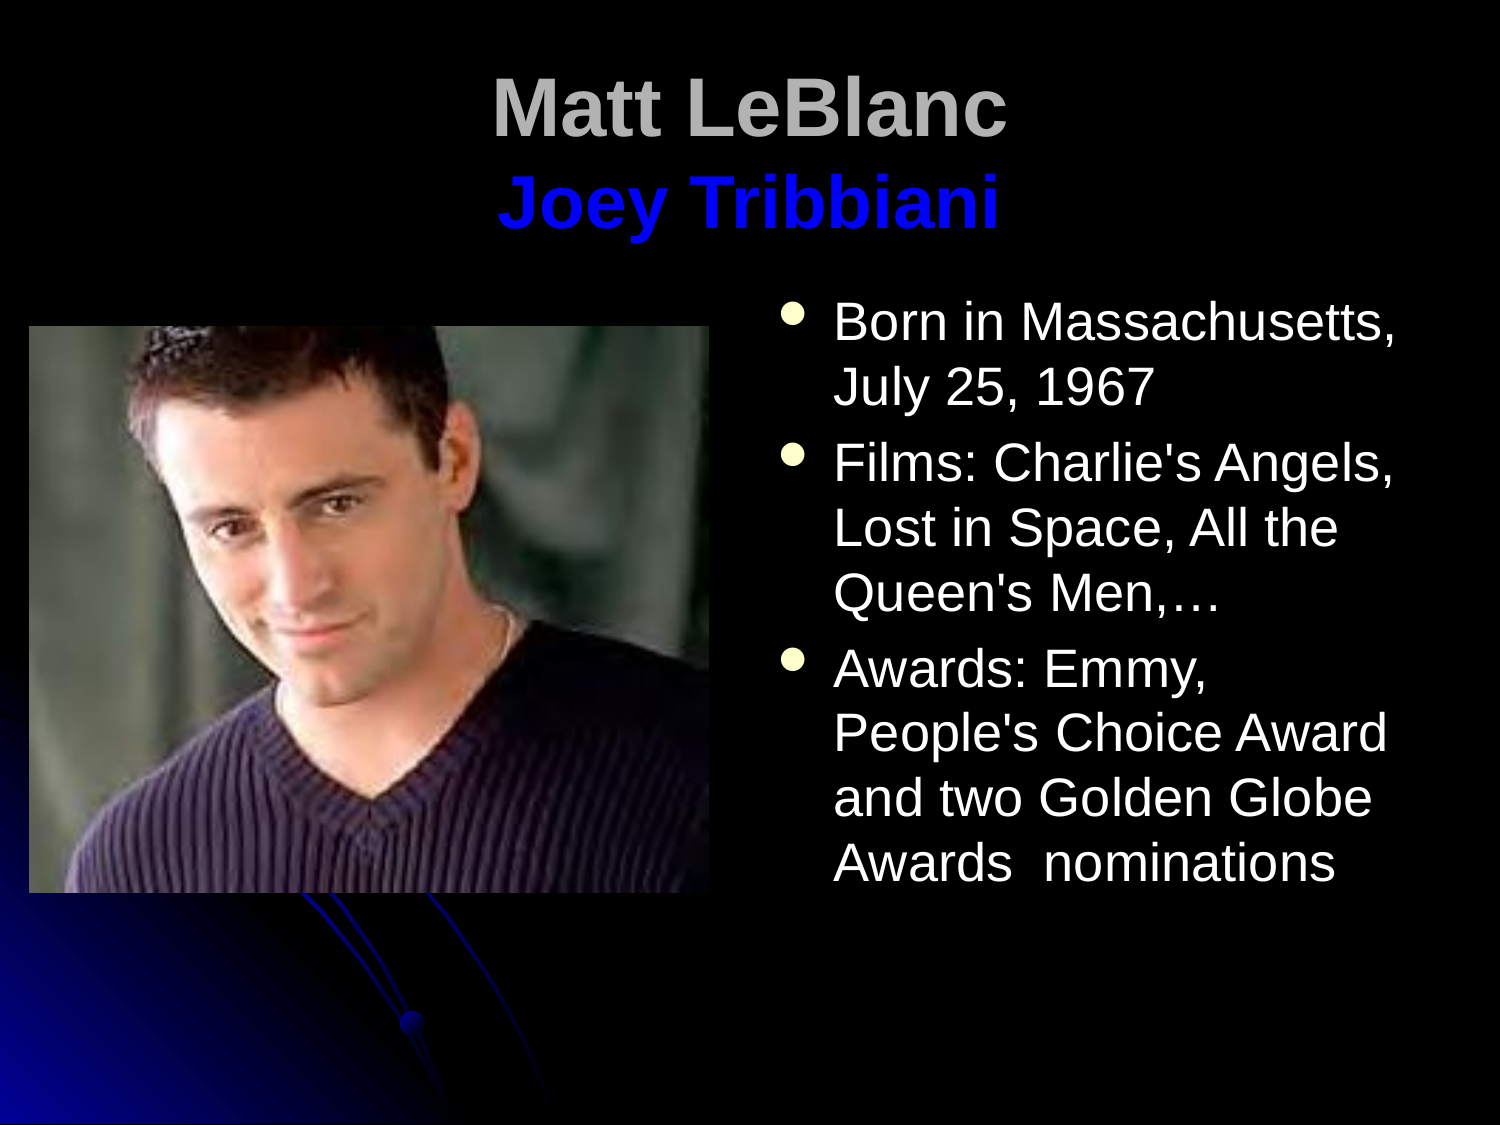

# Matt LeBlanc Joey Tribbiani
Born in Massachusetts, July 25, 1967
Films: Charlie's Angels, Lost in Space, All the Queen's Men,…
Awards: Emmy, People's Choice Award and two Golden Globe Awards nominations